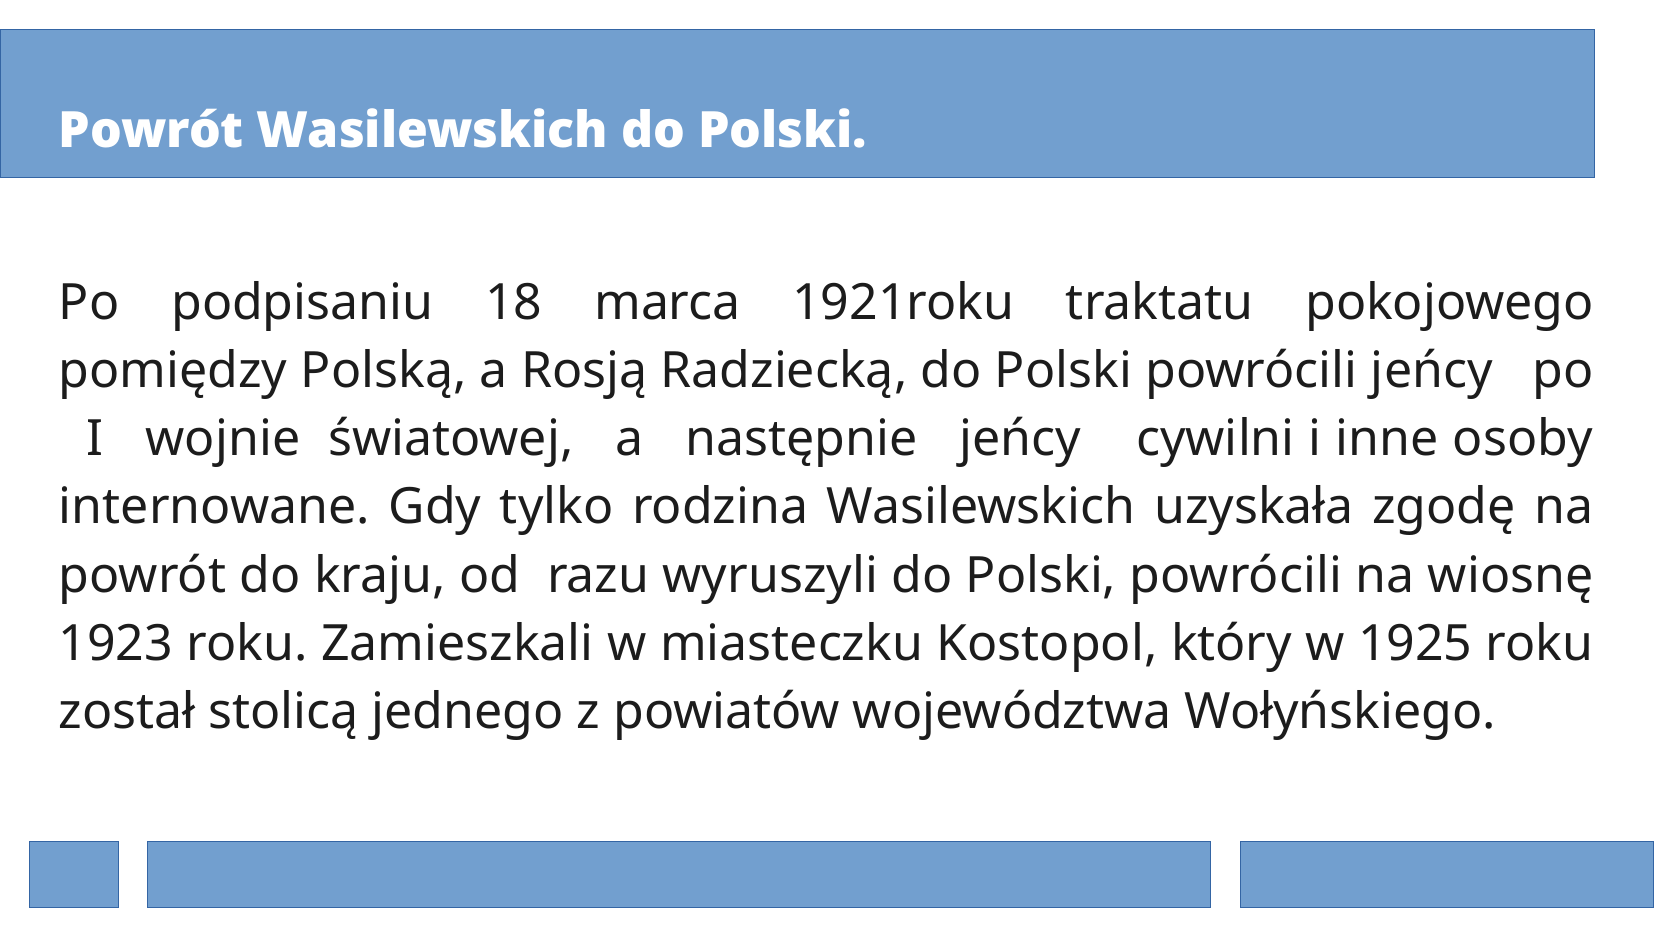

# Powrót Wasilewskich do Polski.
Po podpisaniu 18 marca 1921roku traktatu pokojowego pomiędzy Polską, a Rosją Radziecką, do Polski powrócili jeńcy po I wojnie światowej, a następnie jeńcy cywilni i inne osoby internowane. Gdy tylko rodzina Wasilewskich uzyskała zgodę na powrót do kraju, od razu wyruszyli do Polski, powrócili na wiosnę 1923 roku. Zamieszkali w miasteczku Kostopol, który w 1925 roku został stolicą jednego z powiatów województwa Wołyńskiego.